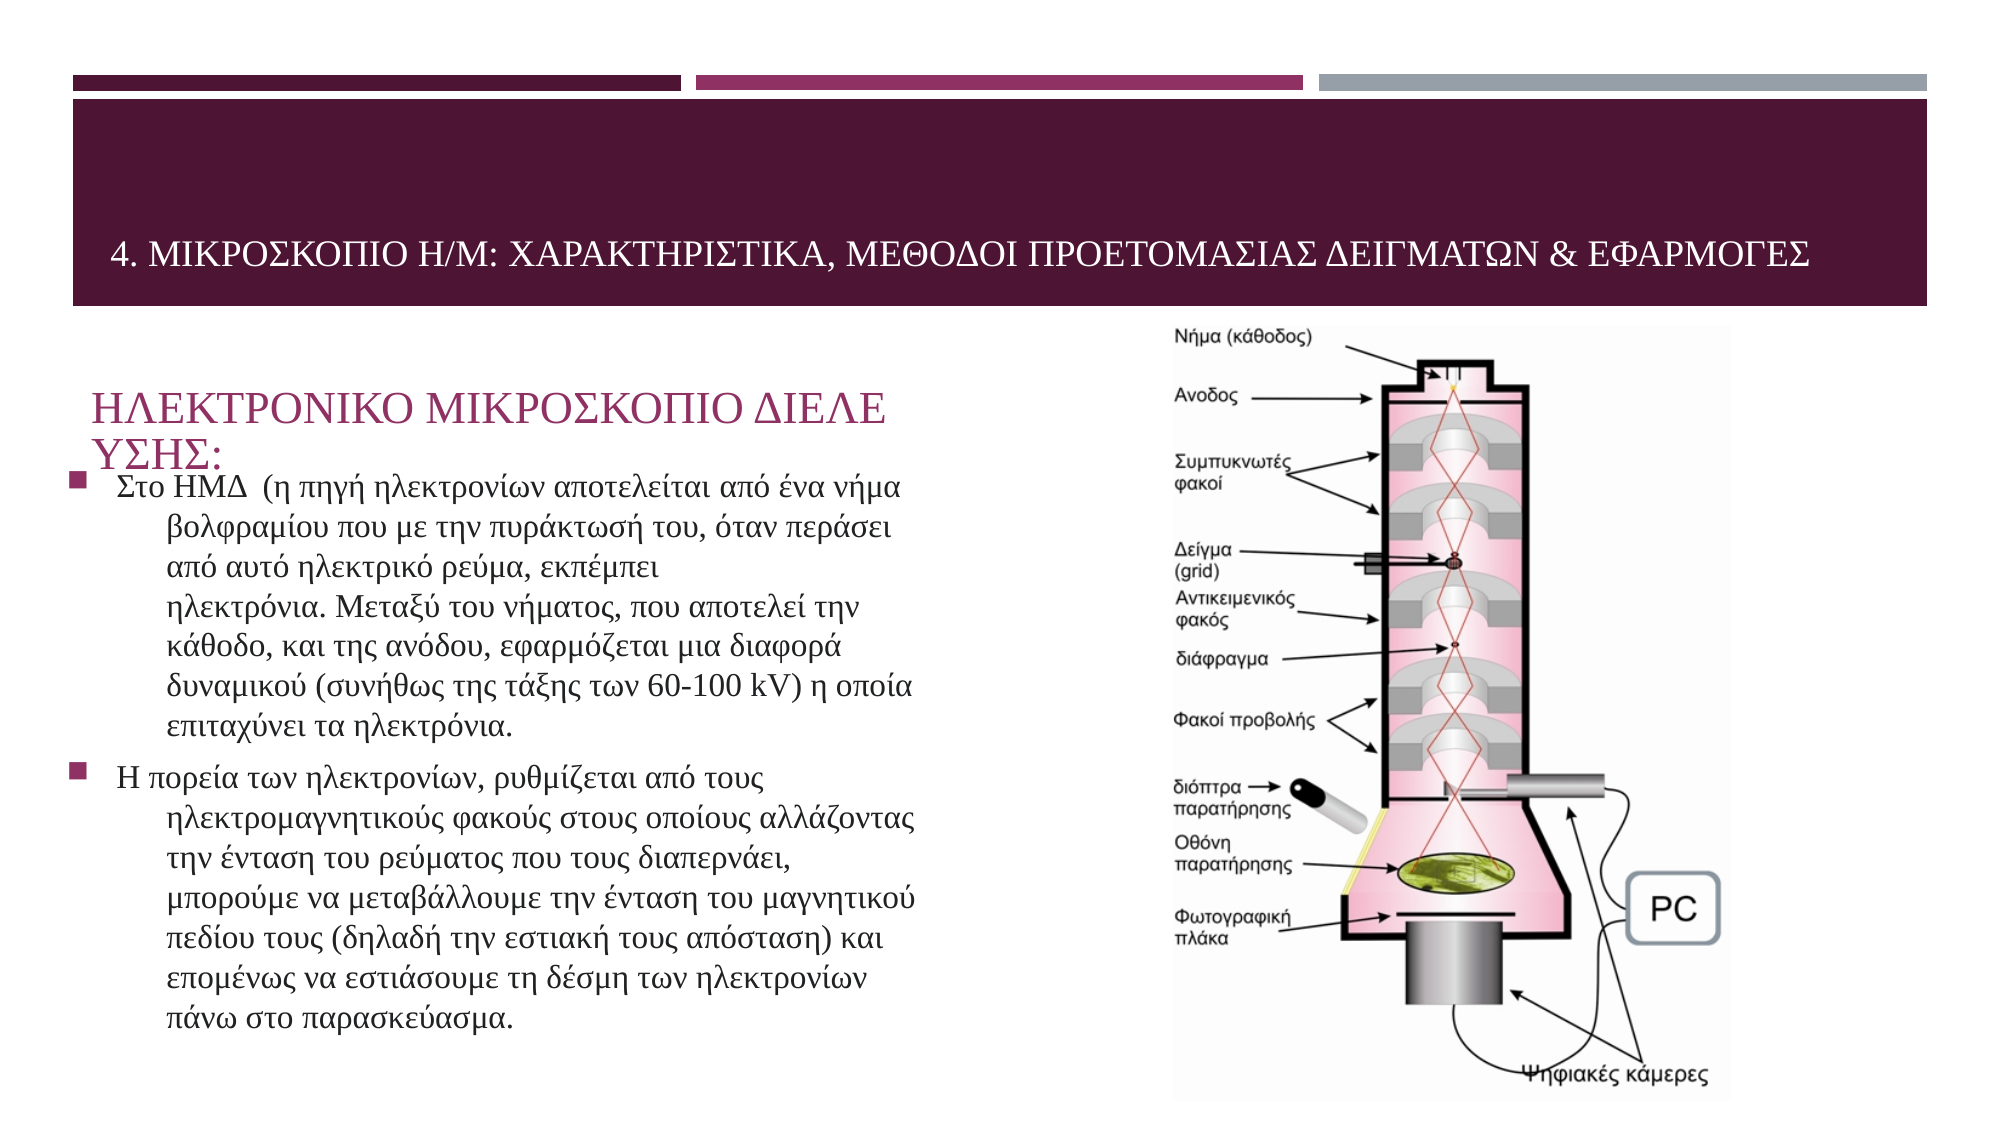

# 4. ΜΙΚΡΟΣΚΟΠΙΟ Η/Μ: ΧΑΡΑΚΤΗΡΙΣΤΙΚΑ, ΜΕΘΟΔΟΙ ΠΡΟΕΤΟΜΑΣΙΑΣ ΔΕΙΓΜΑΤΩΝ & ΕΦΑΡΜΟΓΕΣ
ΗΛΕΚΤΡΟΝΙΚΟ ΜΙΚΡΟΣΚΟΠΙΟ ΔΙΕΛΕΥΣΗΣ:
Στο ΗΜΔ  (η πηγή ηλεκτρονίων αποτελείται από ένα νήμα βολφραμίου που με την πυράκτωσή του, όταν περάσει από αυτό ηλεκτρικό ρεύμα, εκπέμπει ηλεκτρόνια. Μεταξύ του νήματος, που αποτελεί την κάθοδο, και της ανόδου, εφαρμόζεται μια διαφορά δυναμικού (συνήθως της τάξης των 60-100 kV) η οποία επιταχύνει τα ηλεκτρόνια.
Η πορεία των ηλεκτρονίων, ρυθμίζεται από τους ηλεκτρομαγνητικούς φακούς στους οποίους αλλάζοντας την ένταση του ρεύματος που τους διαπερνάει, μπορούμε να μεταβάλλουμε την ένταση του μαγνητικού πεδίου τους (δηλαδή την εστιακή τους απόσταση) και επομένως να εστιάσουμε τη δέσμη των ηλεκτρονίων πάνω στο παρασκεύασμα.